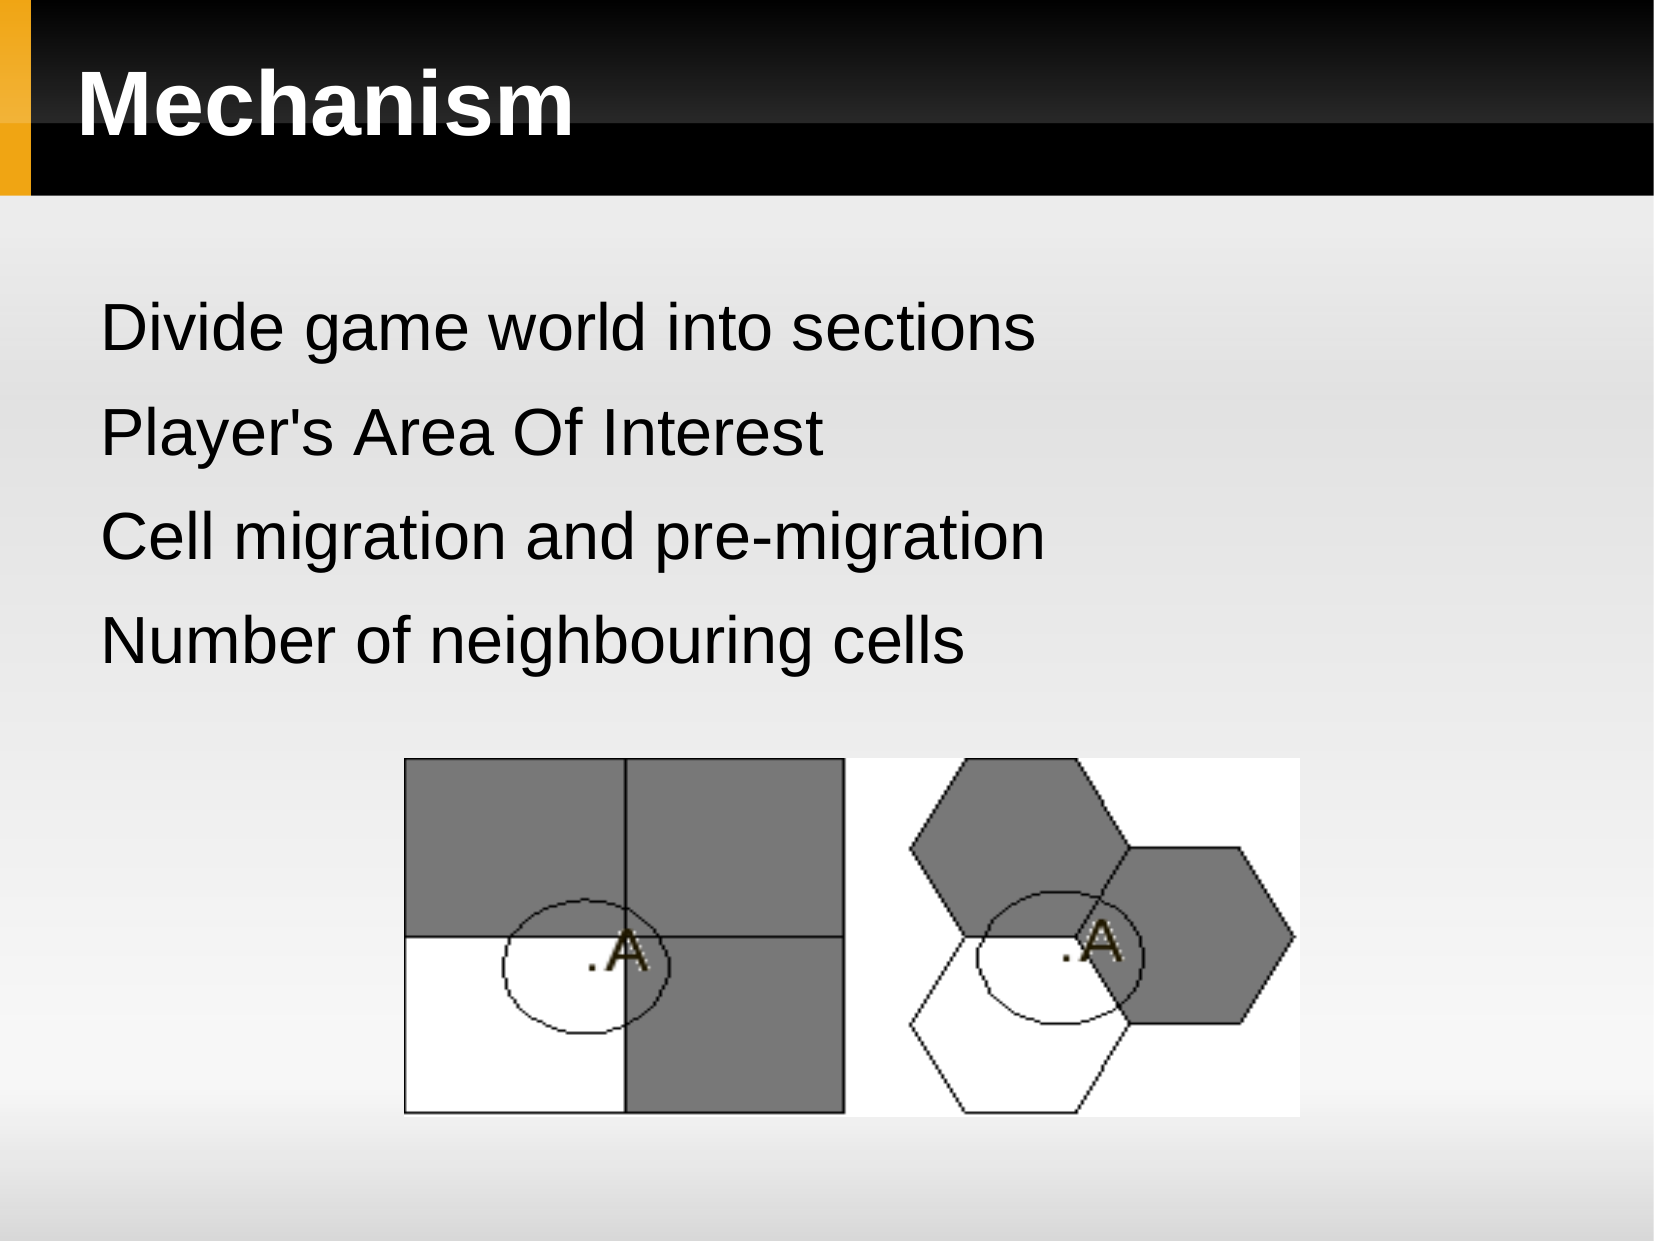

# Mechanism
Divide game world into sections
Player's Area Of Interest
Cell migration and pre-migration
Number of neighbouring cells